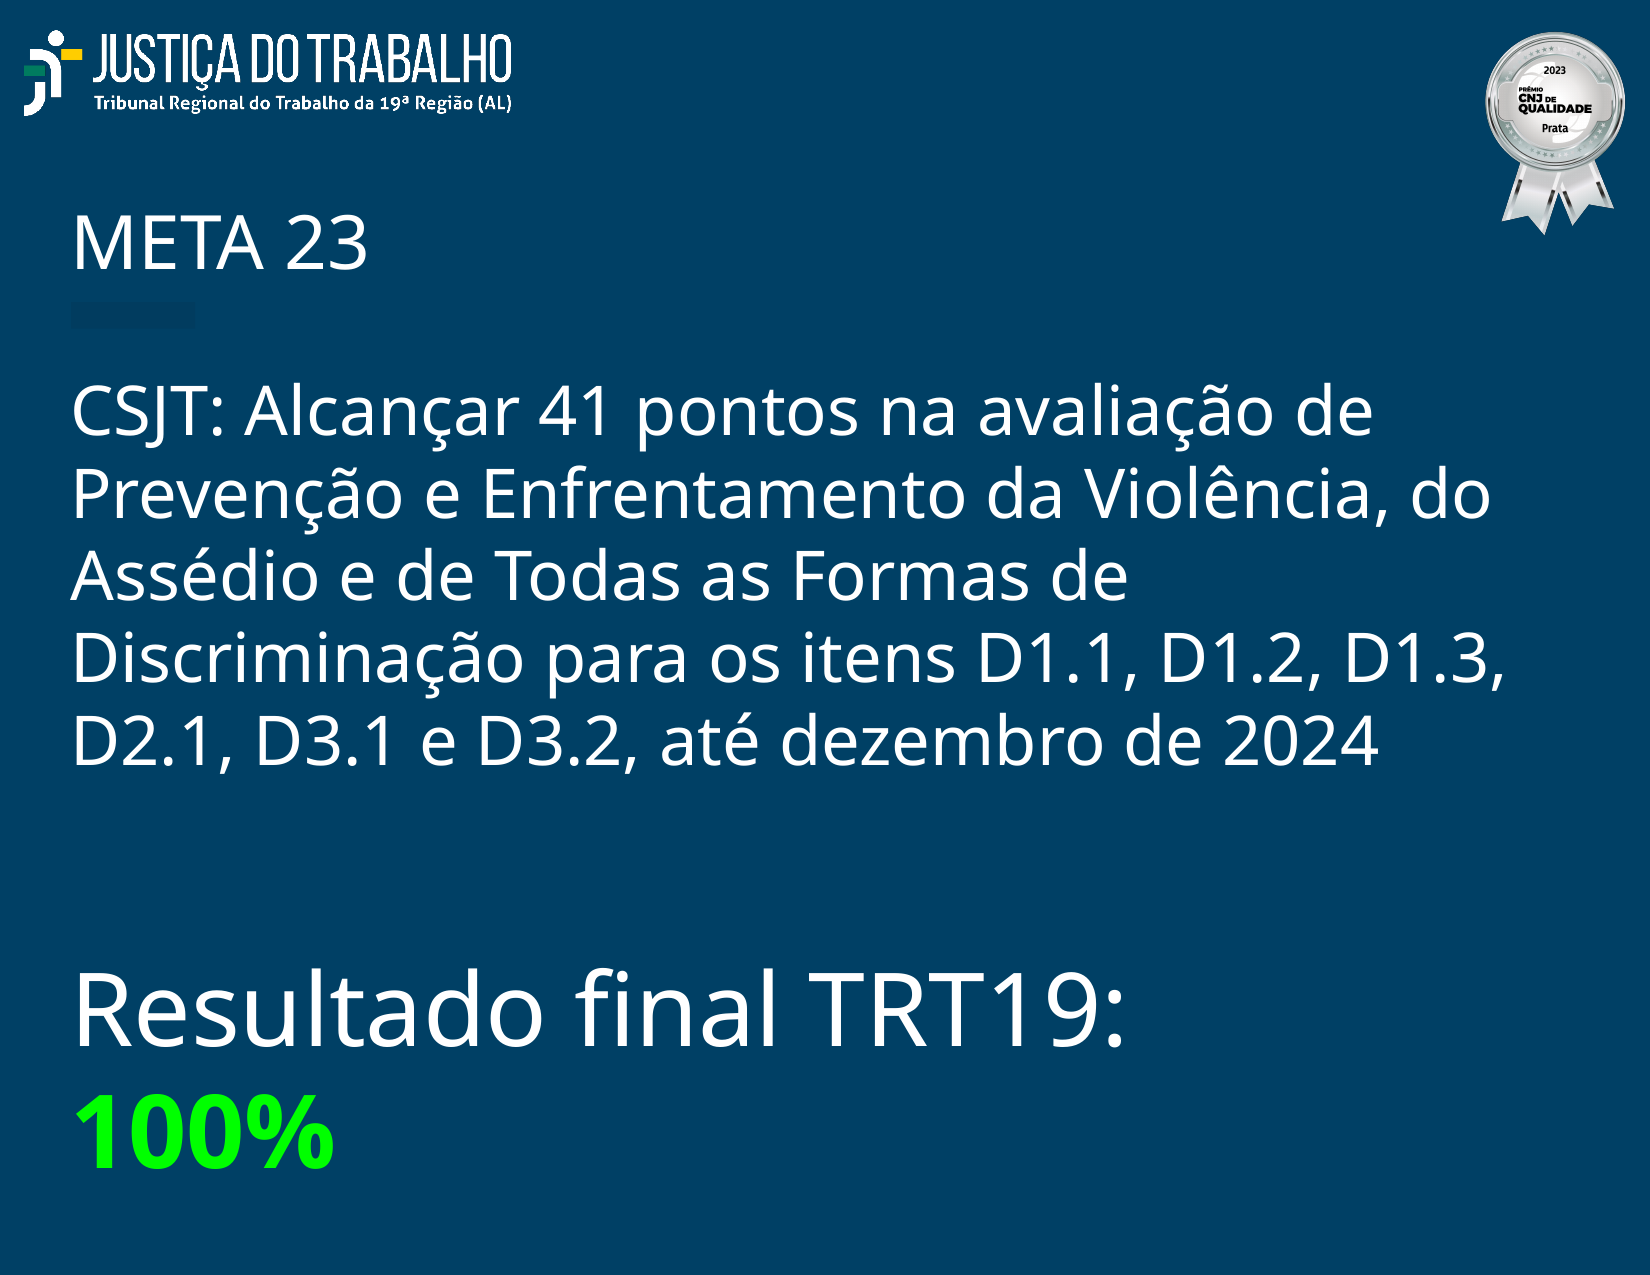

# META 23 CSJT: Alcançar 41 pontos na avaliação de Prevenção e Enfrentamento da Violência, do Assédio e de Todas as Formas de Discriminação para os itens D1.1, D1.2, D1.3, D2.1, D3.1 e D3.2, até dezembro de 2024 Resultado final TRT19: 100%